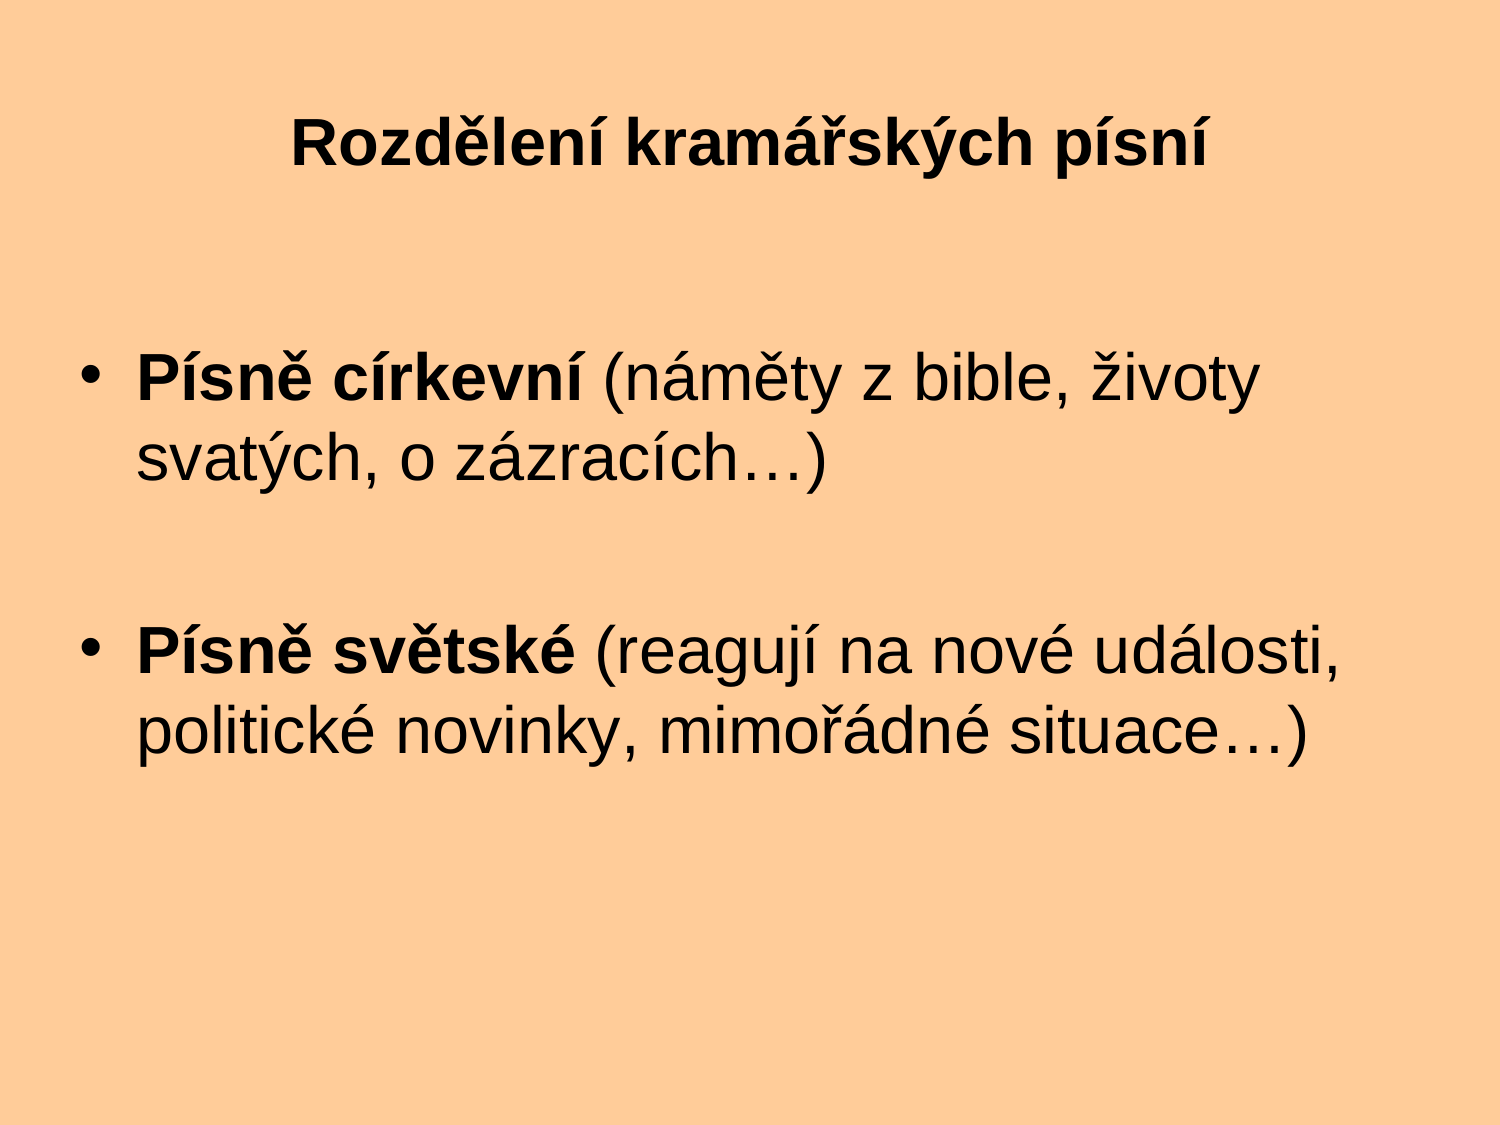

# Rozdělení kramářských písní
Písně církevní (náměty z bible, životy svatých, o zázracích…)
Písně světské (reagují na nové události, politické novinky, mimořádné situace…)